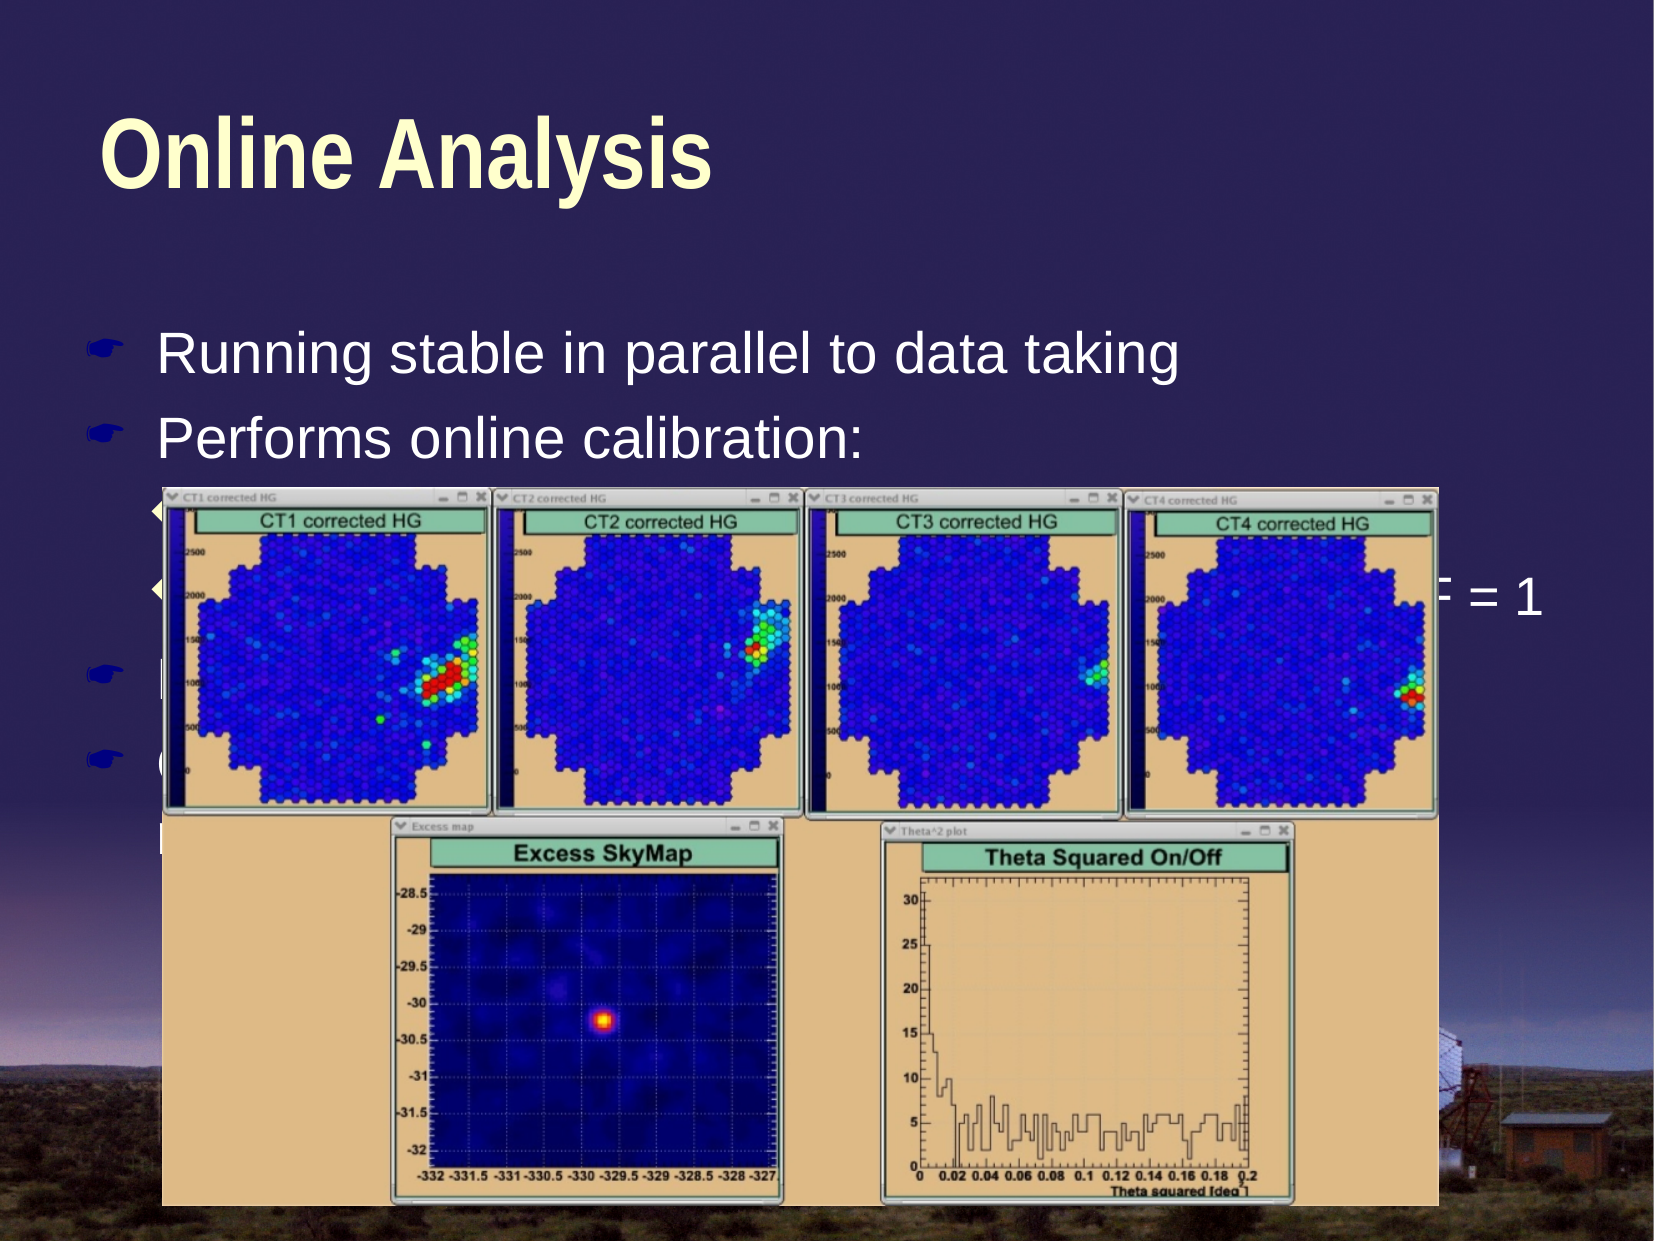

# Online Analysis
Running stable in parallel to data taking
Performs online calibration:
online pedestals (running average)
Nominal gain and flat field coefficients: - y = 1/80, FF = 1
Provides pedestal corrected event display
Generates excess maps using static background model (simplified RegionBgMaker)